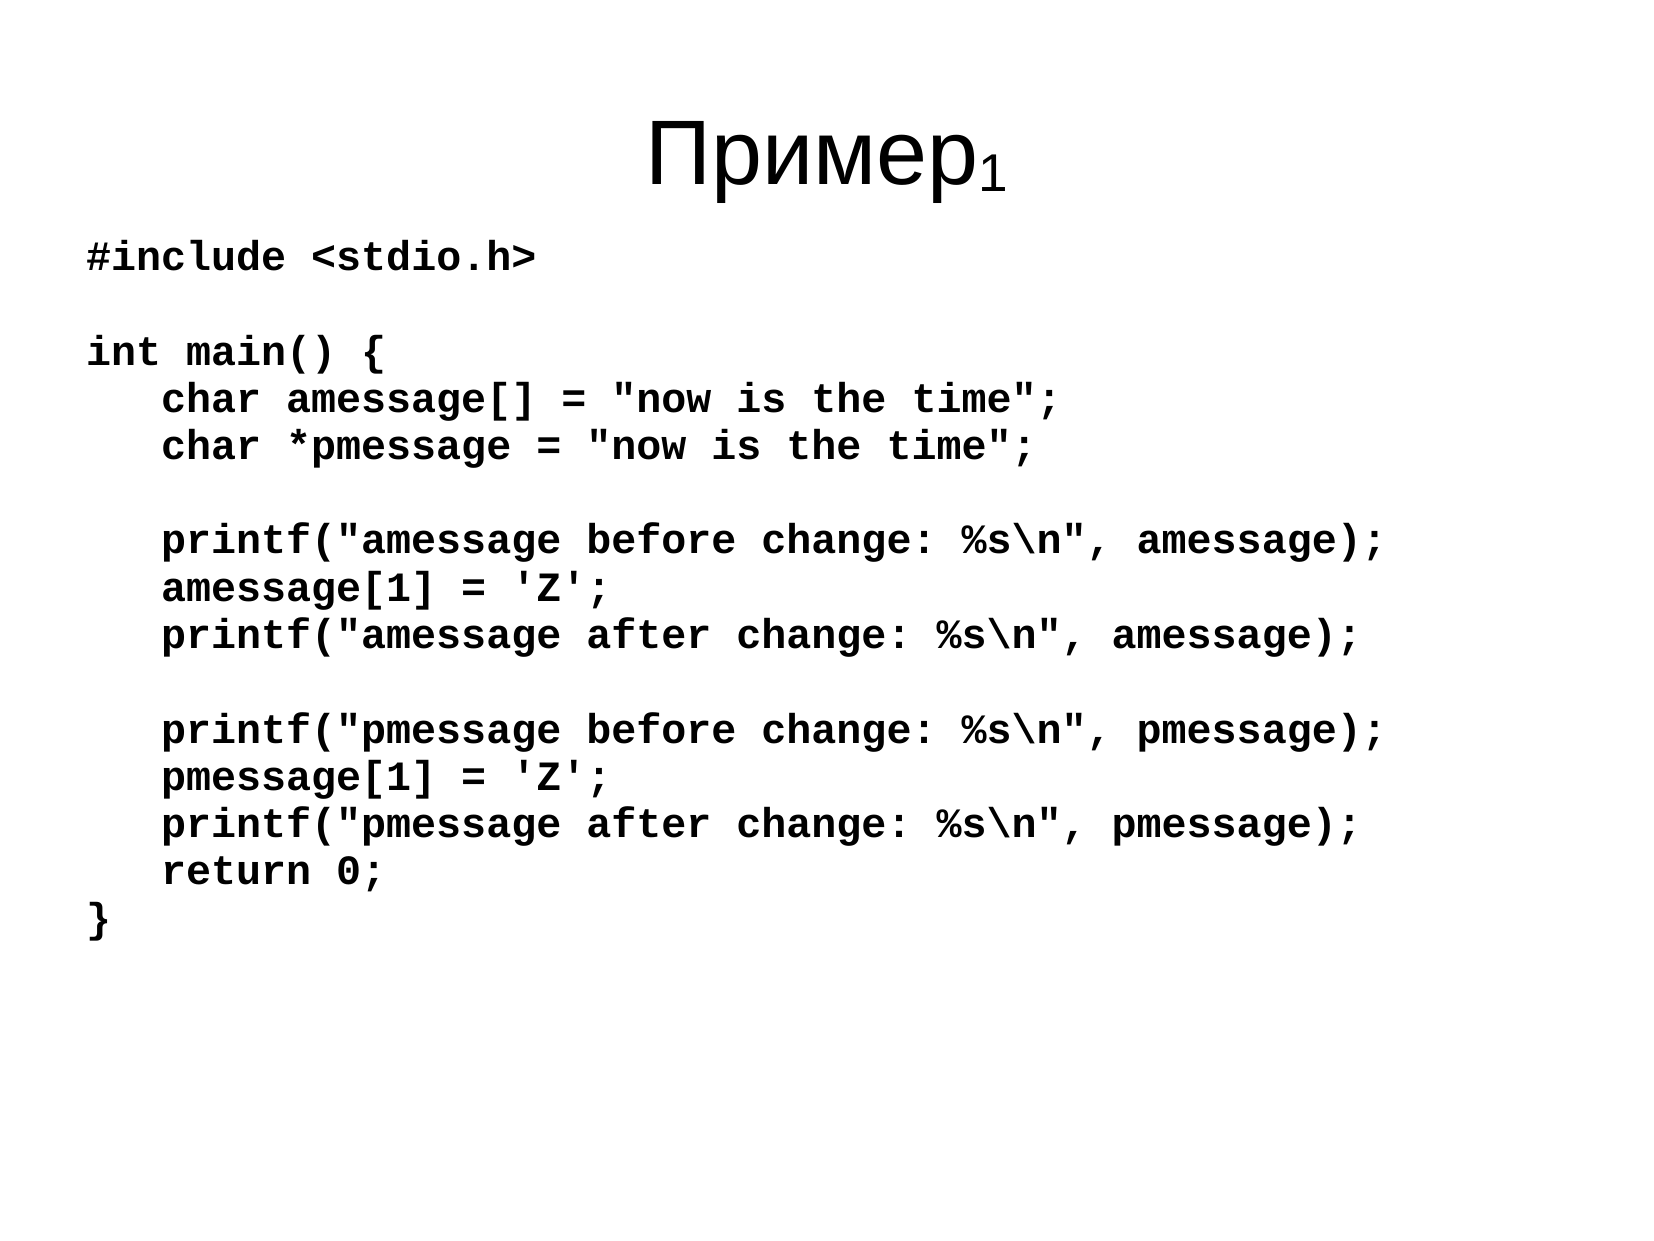

# Пример1
#include <stdio.h>
int main() {
 char amessage[] = "now is the time";
 char *pmessage = "now is the time";
 printf("amessage before change: %s\n", amessage);
 amessage[1] = 'Z';
 printf("amessage after change: %s\n", amessage);
 printf("pmessage before change: %s\n", pmessage);
 pmessage[1] = 'Z';
 printf("pmessage after change: %s\n", pmessage);
 return 0;
}